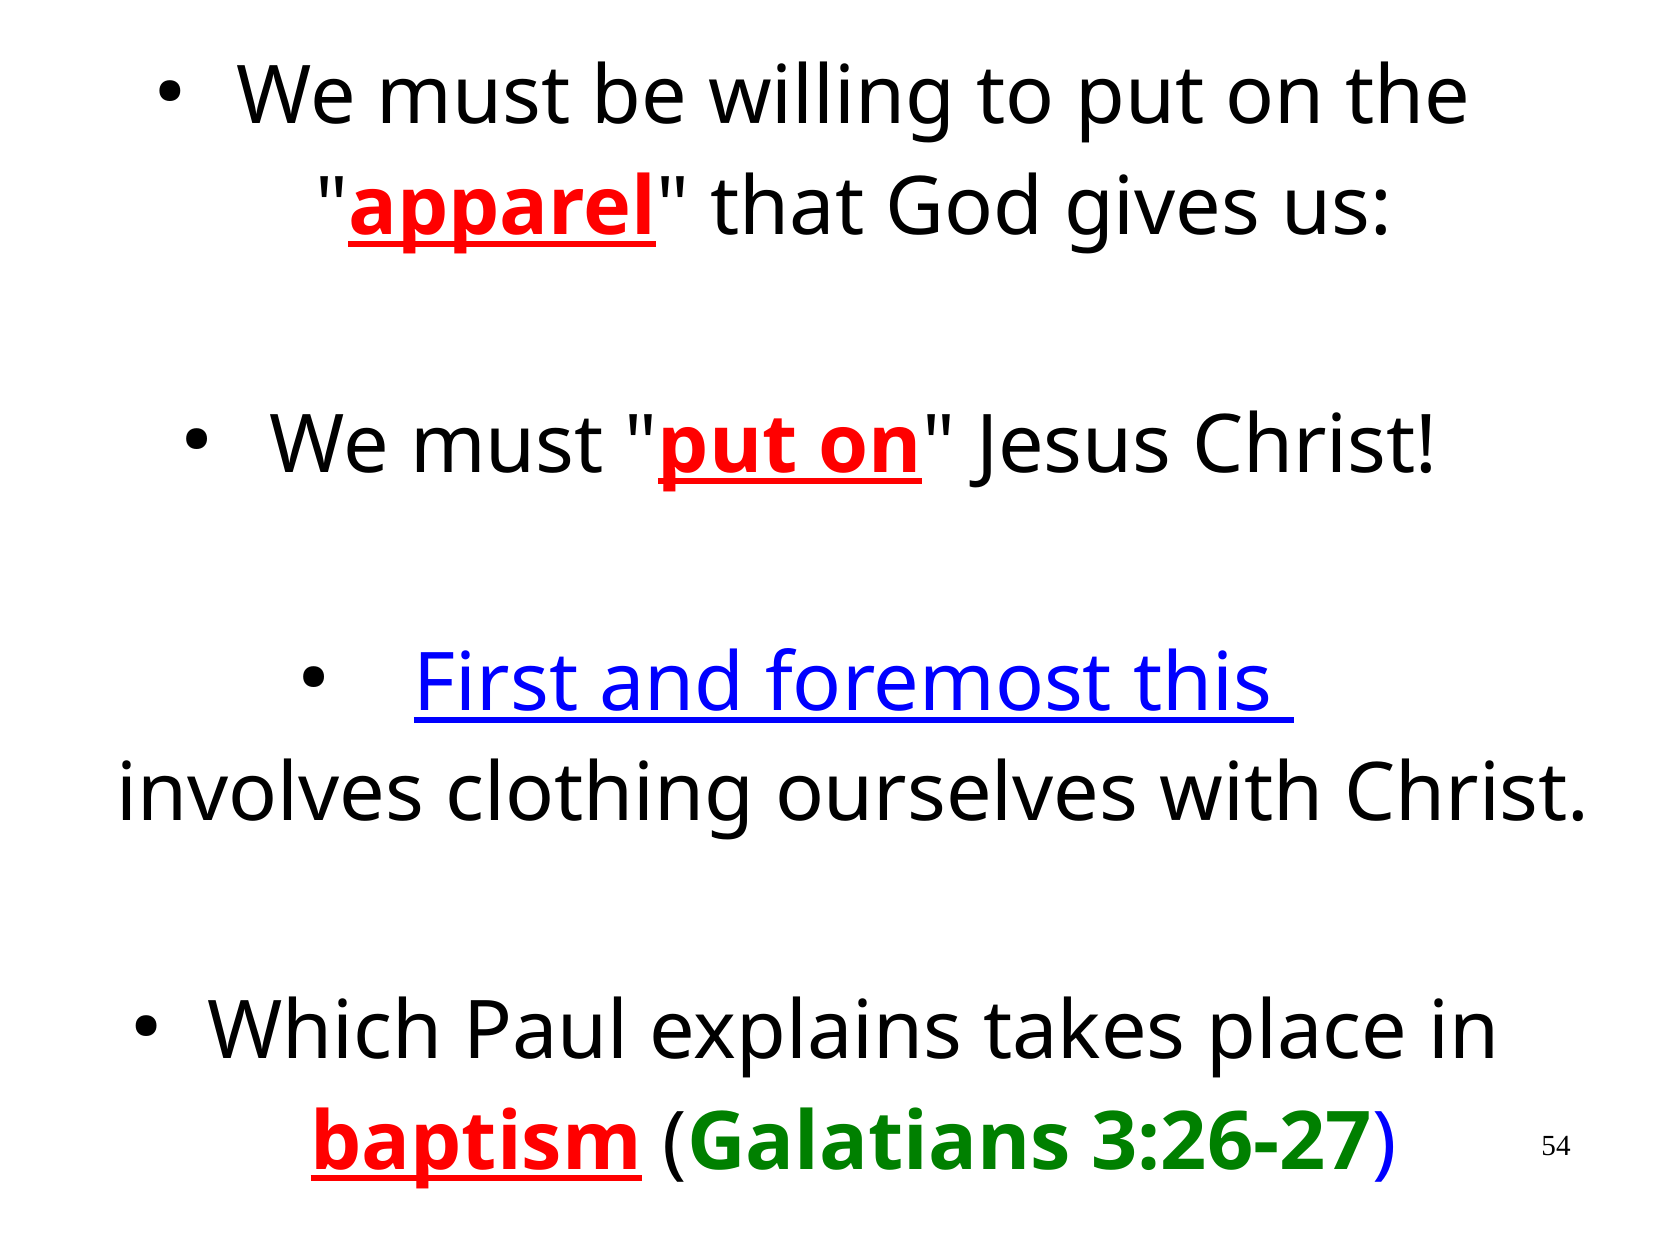

# We must be willing to put on the "apparel" that God gives us:
We must "put on" Jesus Christ!
First and foremost this
involves clothing ourselves with Christ.
Which Paul explains takes place in baptism (Galatians 3:26-27)
54